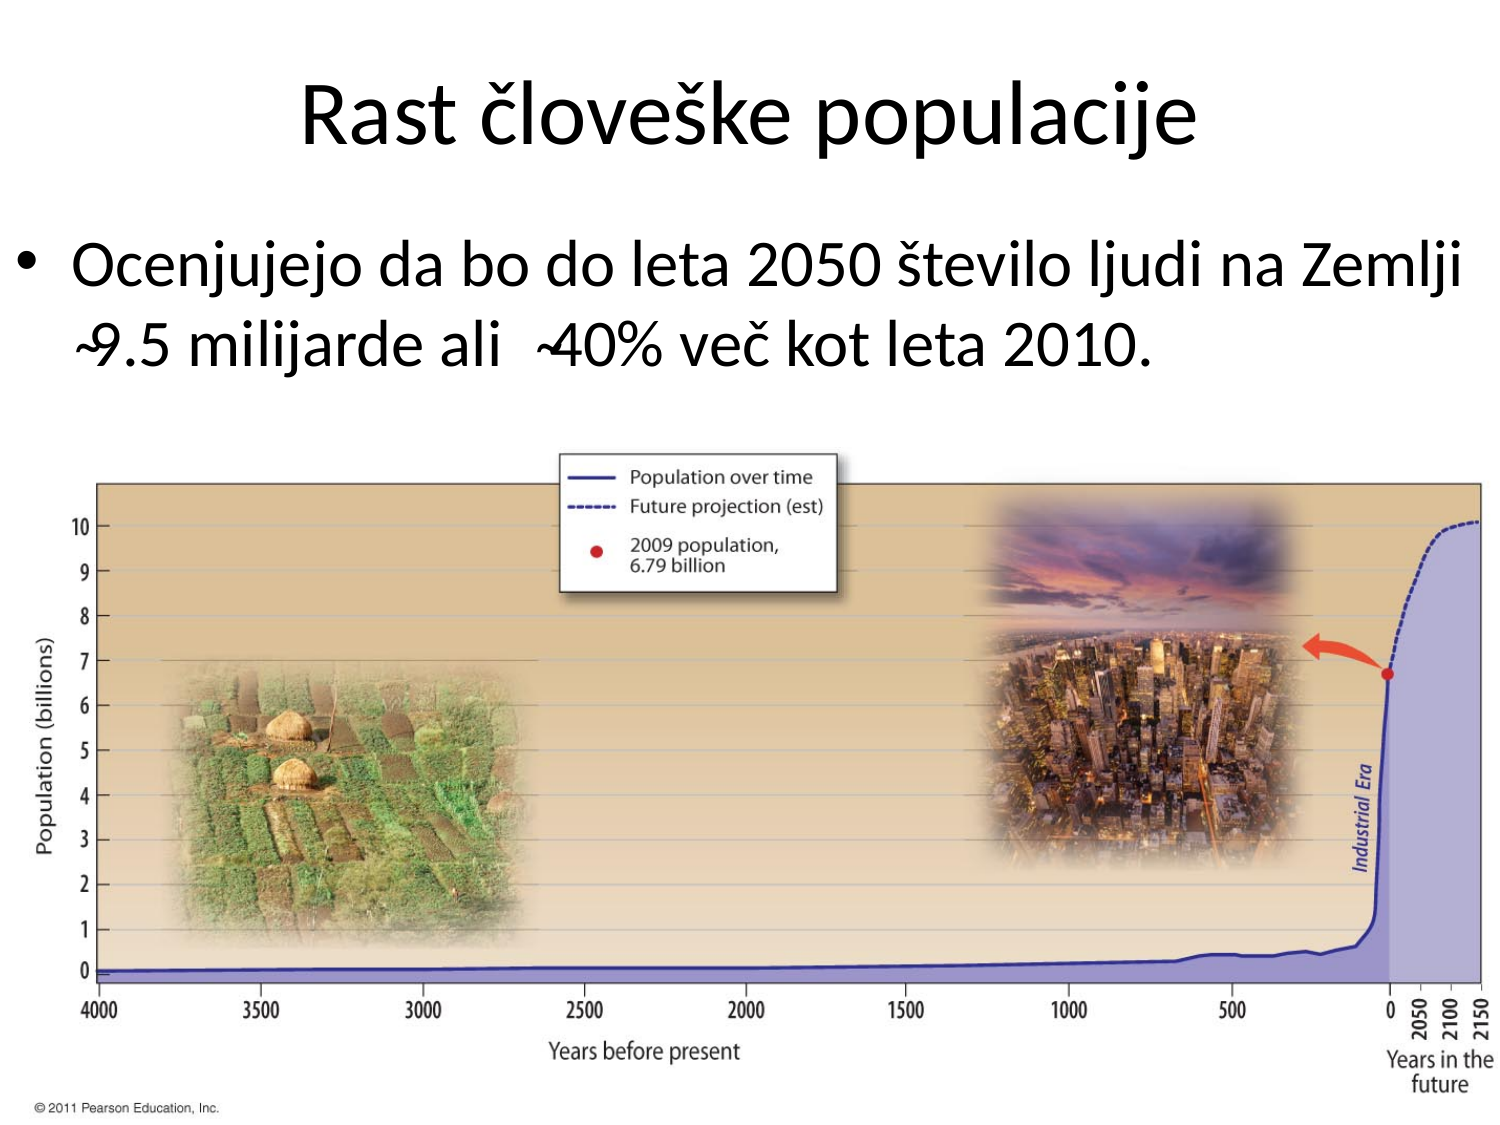

# Rast človeške populacije
Ocenjujejo da bo do leta 2050 število ljudi na Zemlji ̴9.5 milijarde ali ̴40% več kot leta 2010.